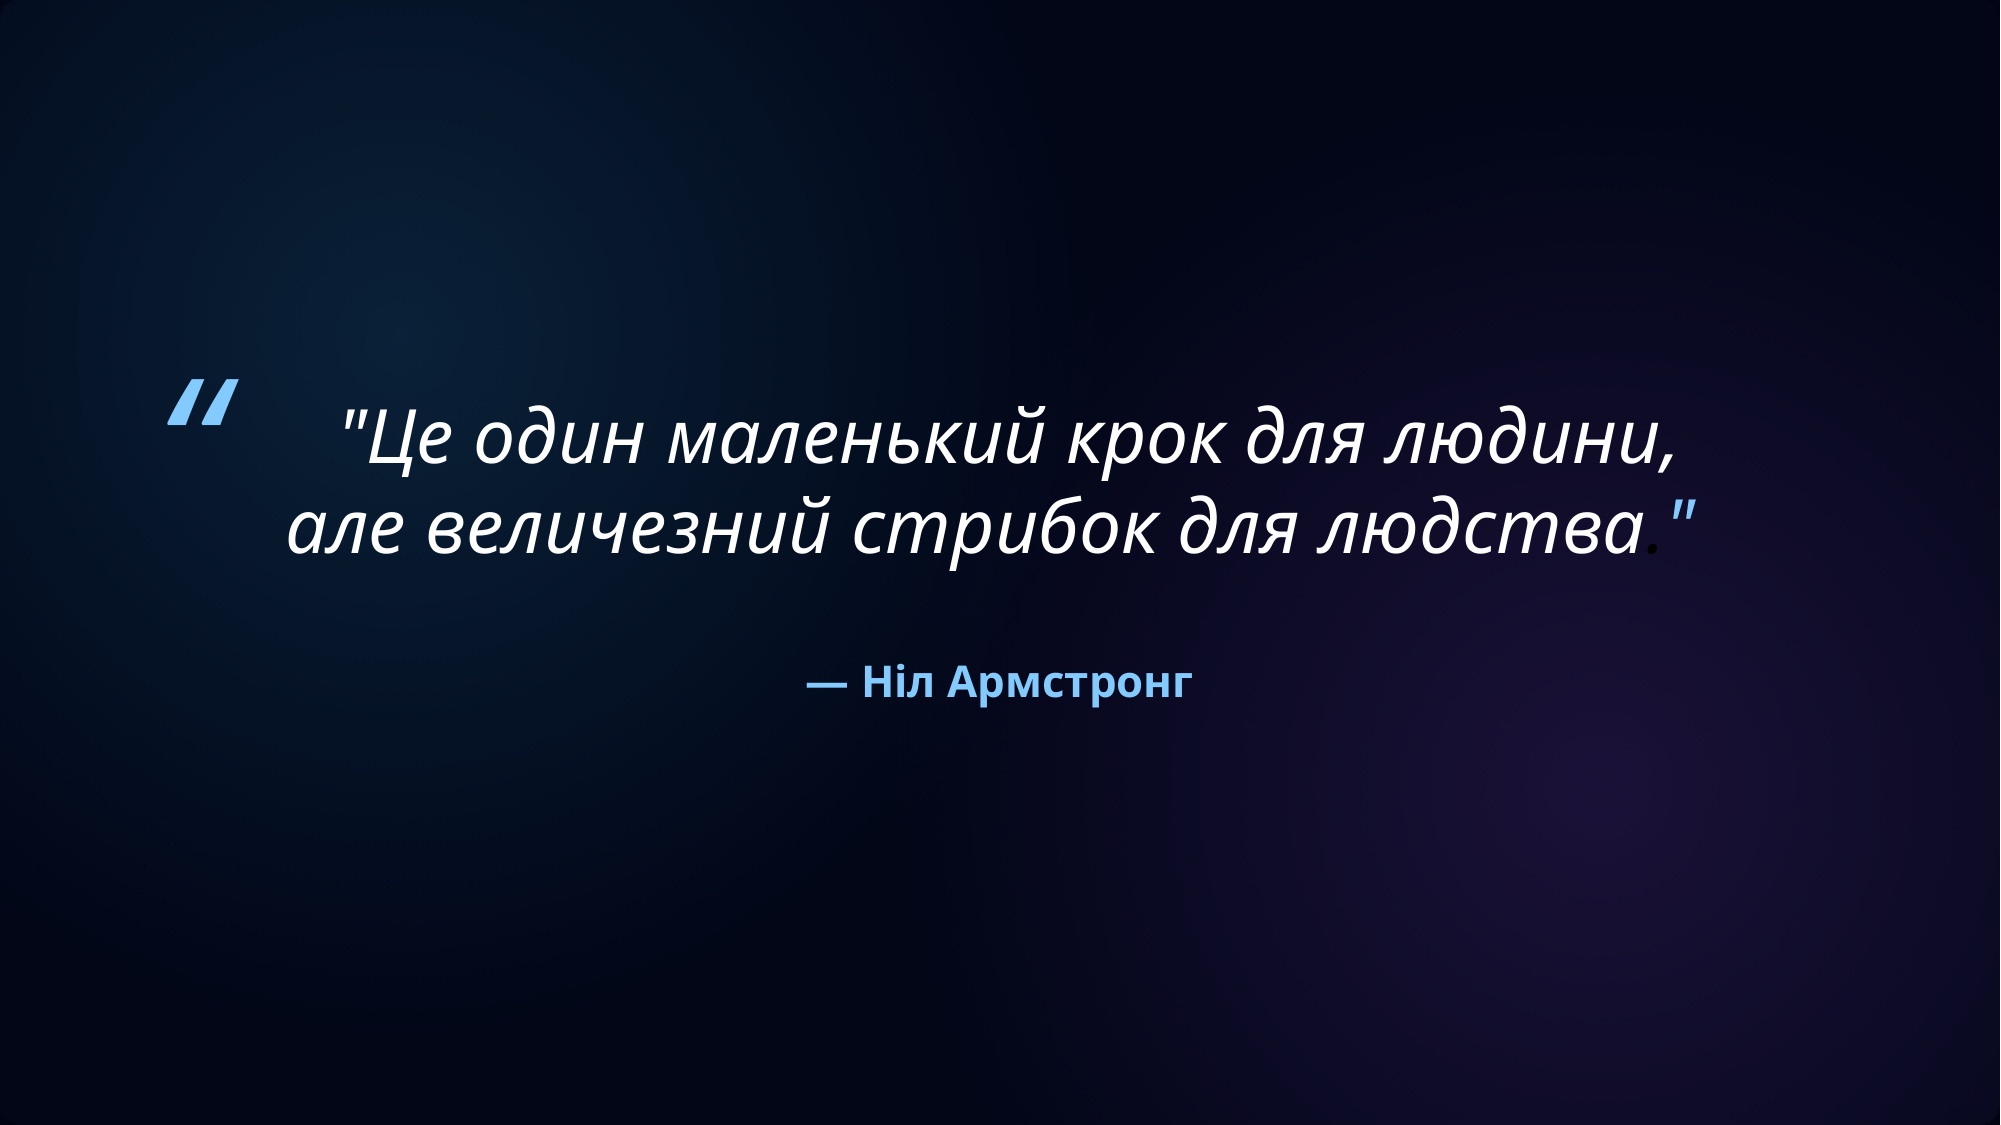

“
 "Це один маленький крок для людини, але величезний стрибок для людства."
— Ніл Армстронг